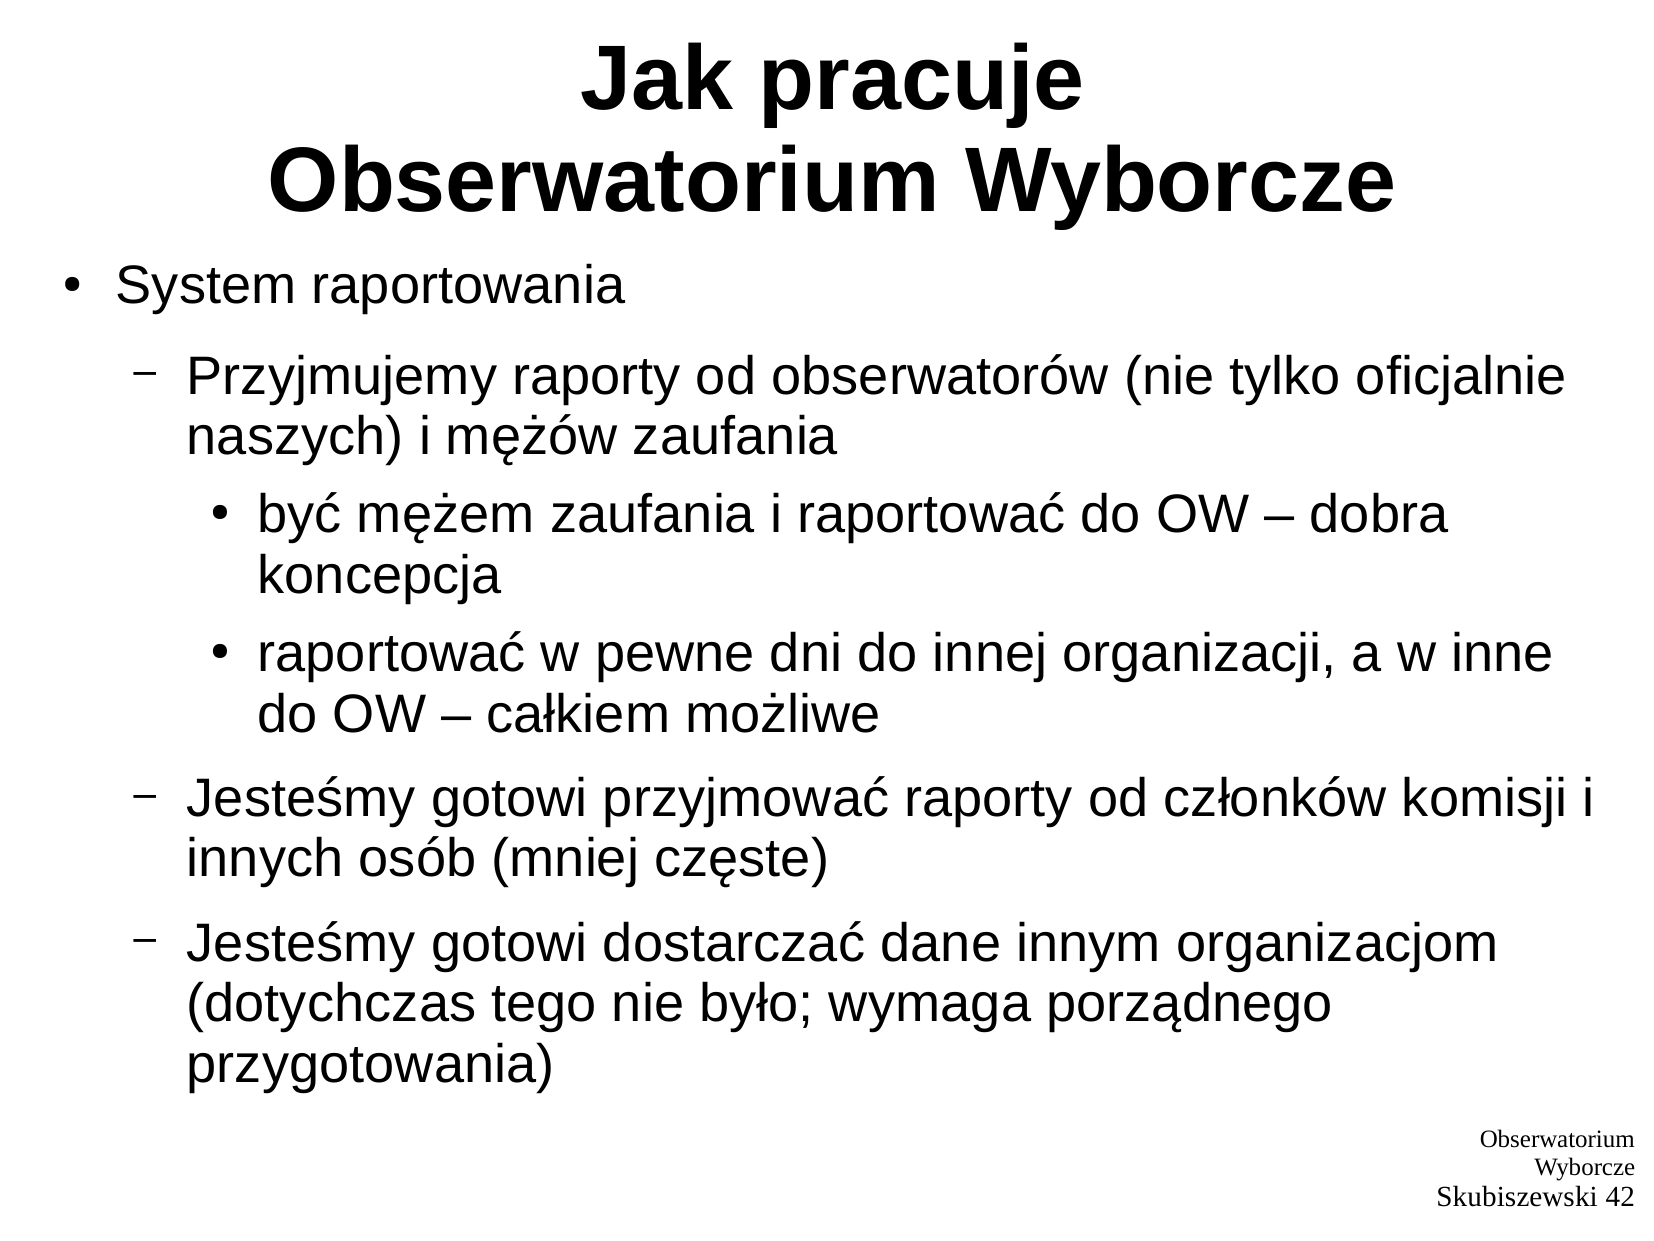

# Jak pracuje Obserwatorium Wyborcze
System raportowania
Przyjmujemy raporty od obserwatorów (nie tylko oficjalnie naszych) i mężów zaufania
być mężem zaufania i raportować do OW – dobra koncepcja
raportować w pewne dni do innej organizacji, a w inne do OW – całkiem możliwe
Jesteśmy gotowi przyjmować raporty od członków komisji i innych osób (mniej częste)
Jesteśmy gotowi dostarczać dane innym organizacjom (dotychczas tego nie było; wymaga porządnego przygotowania)
42